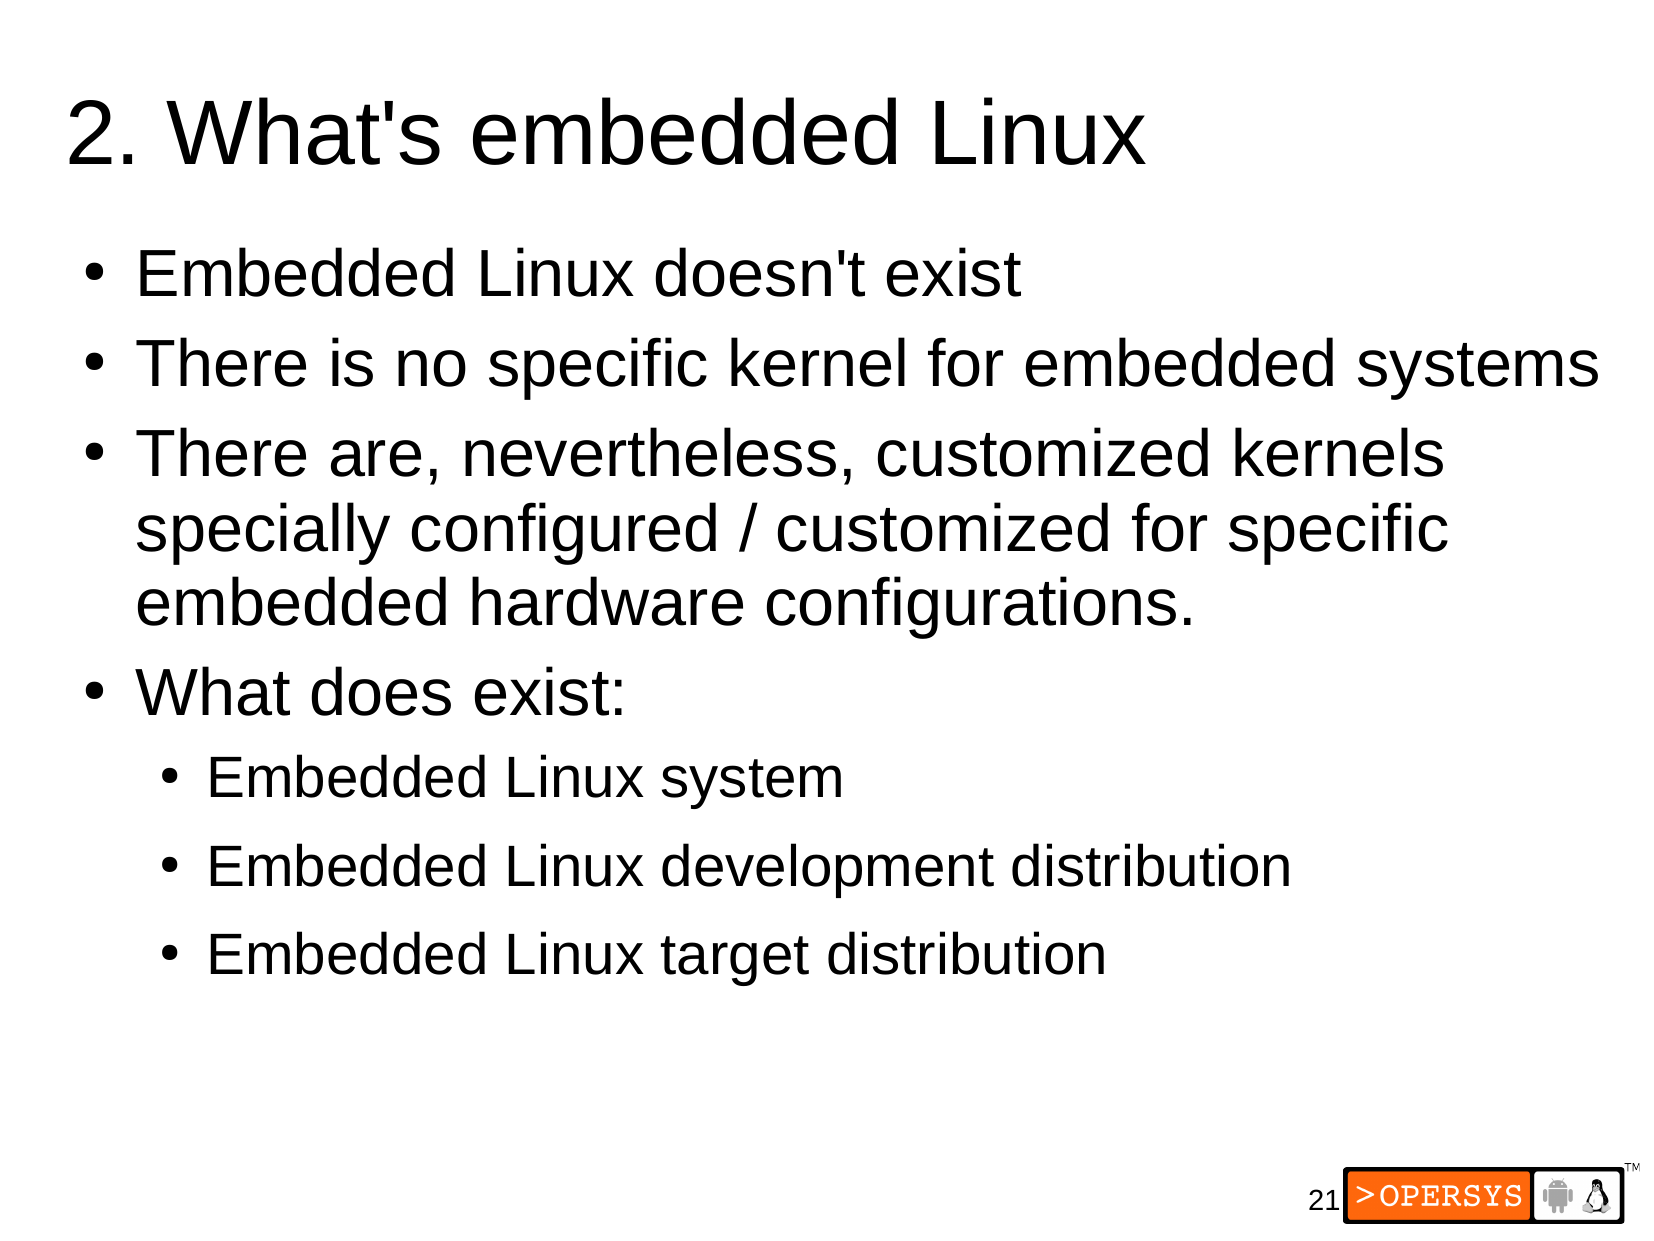

# 2. What's embedded Linux
Embedded Linux doesn't exist
There is no specific kernel for embedded systems
There are, nevertheless, customized kernels specially configured / customized for specific embedded hardware configurations.
What does exist:
Embedded Linux system
Embedded Linux development distribution
Embedded Linux target distribution